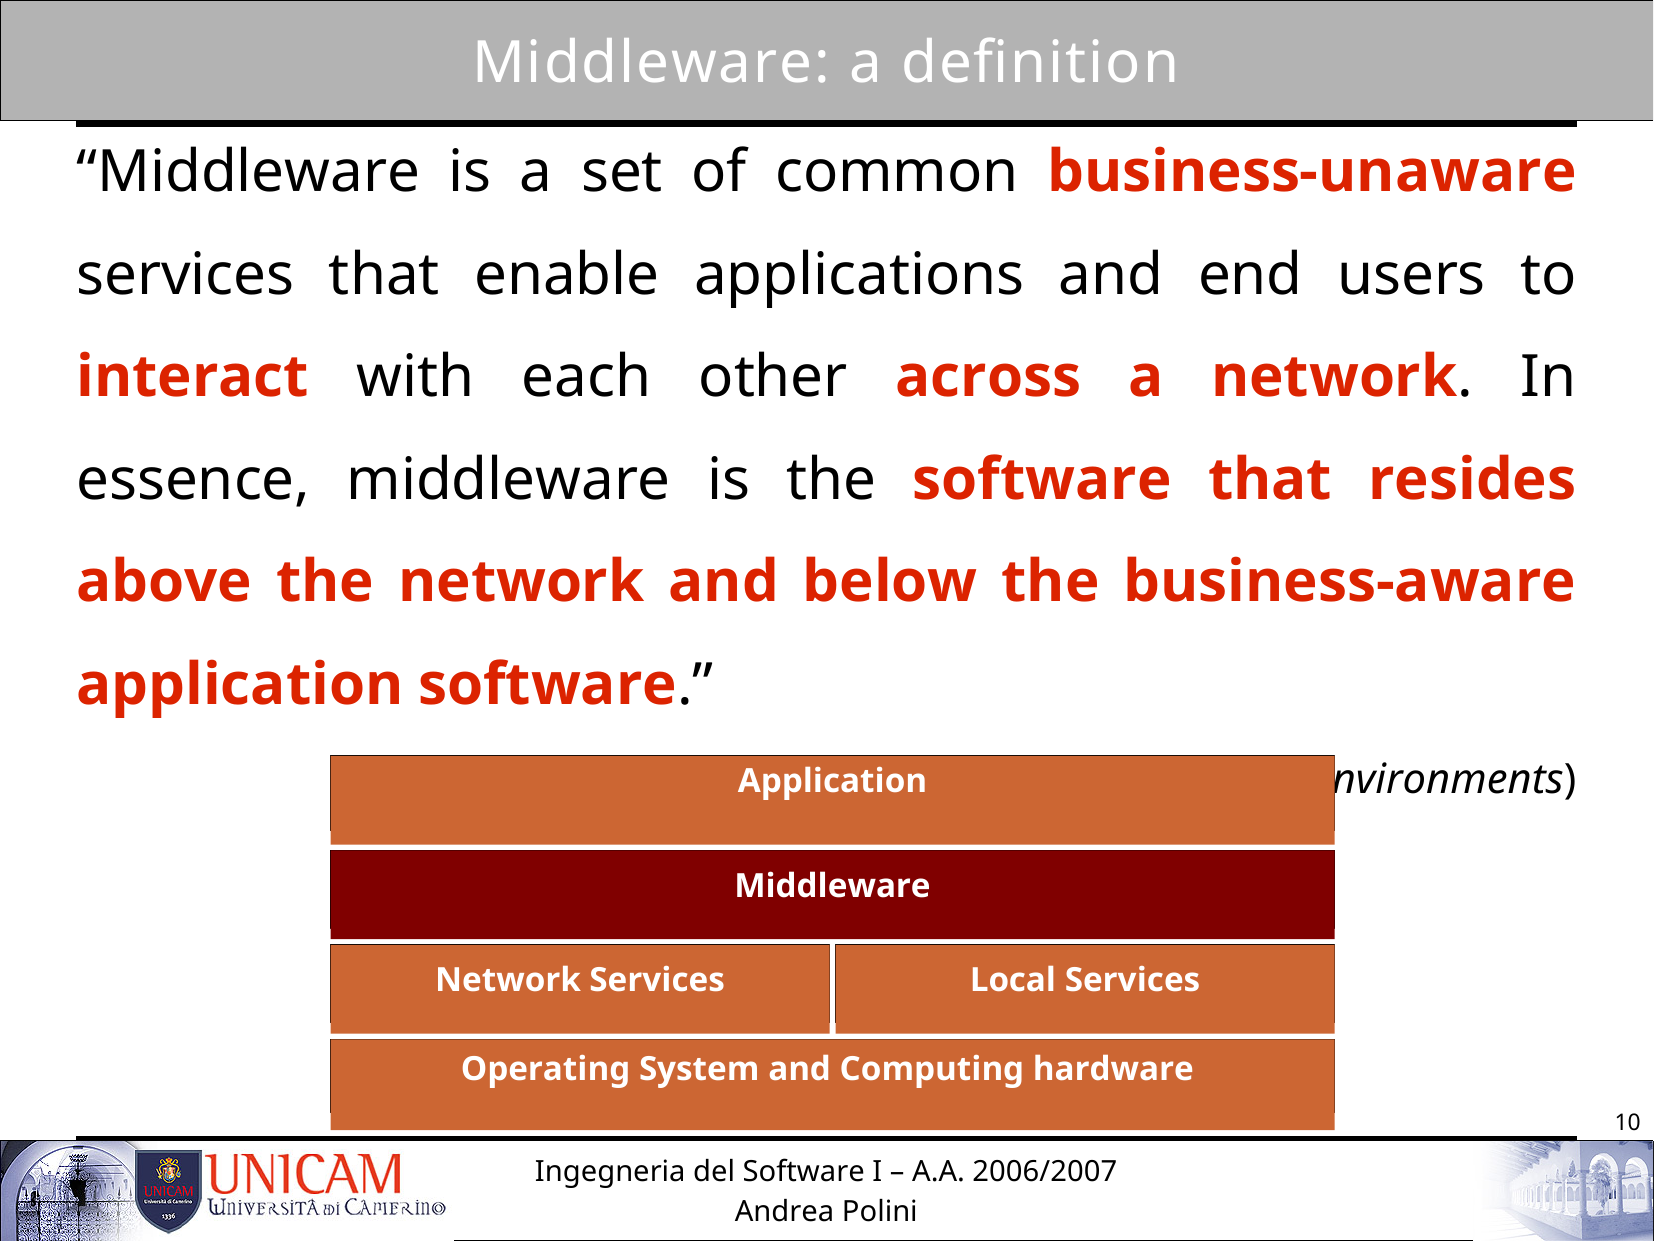

# Middleware: a definition
“Middleware is a set of common business-unaware services that enable applications and end users to interact with each other across a network. In essence, middleware is the software that resides above the network and below the business-aware application software.”
(Umar, Object-Oriented Client/Server Internet environments)
Application
Middleware
Network Services
Local Services
Operating System and Computing hardware
10